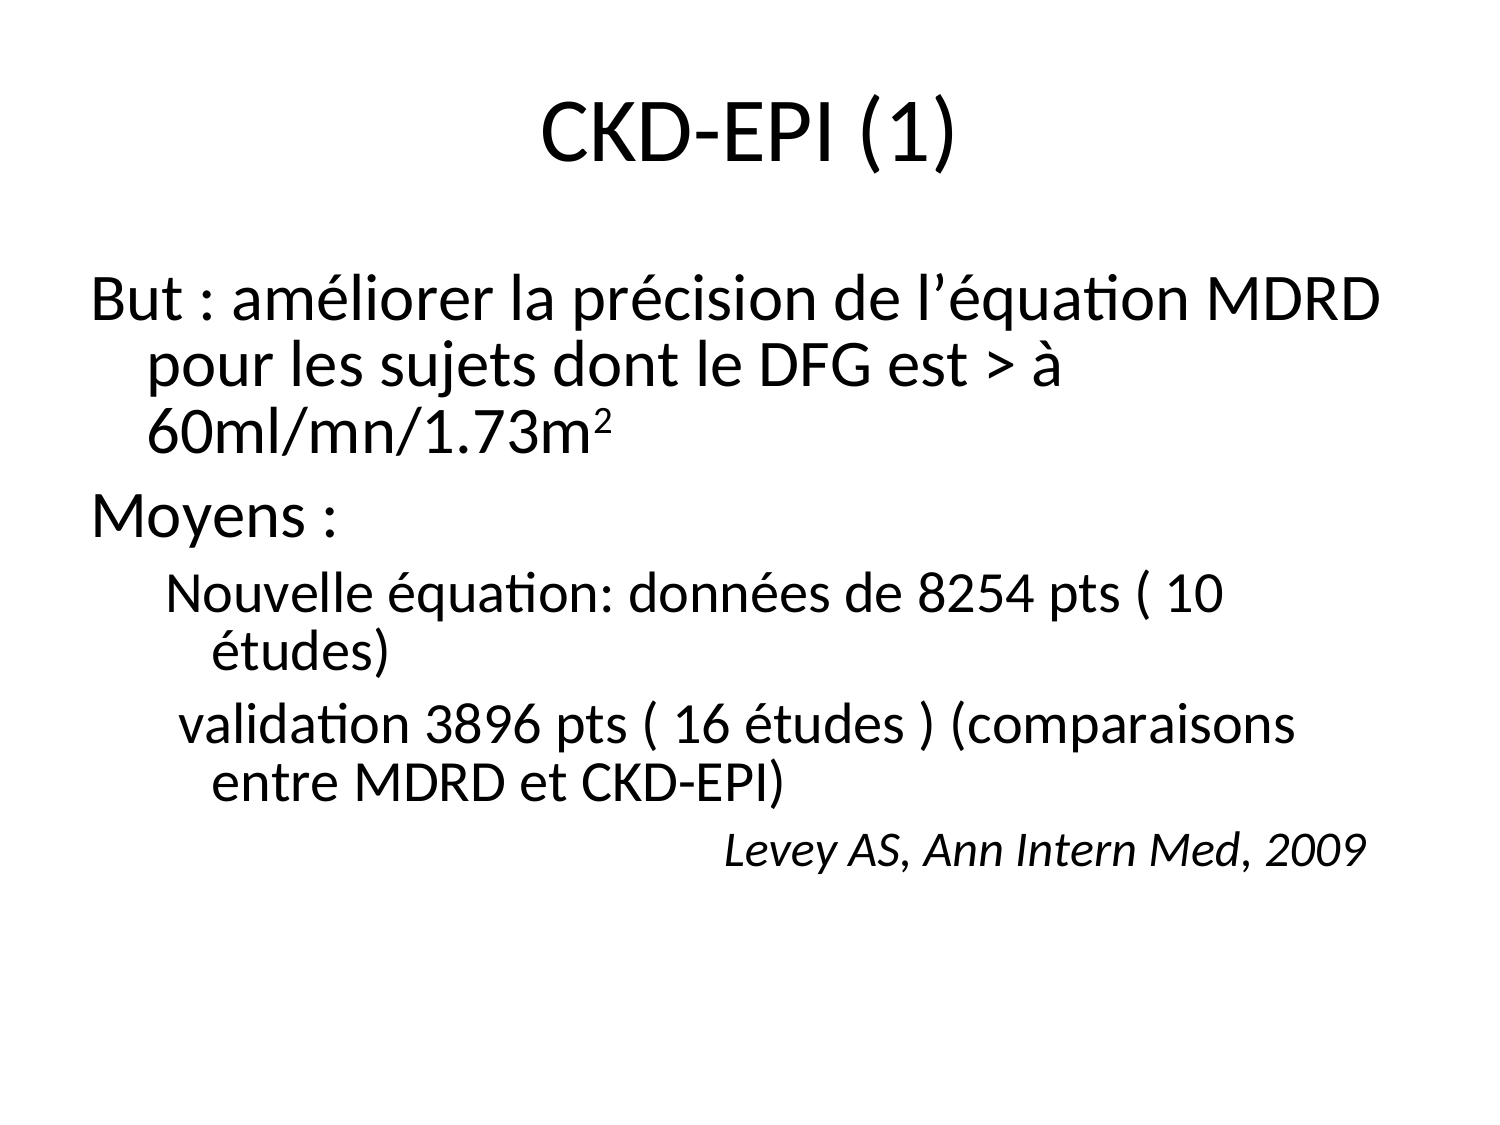

# CKD-EPI (1)
But : améliorer la précision de l’équation MDRD pour les sujets dont le DFG est > à 60ml/mn/1.73m2
Moyens :
Nouvelle équation: données de 8254 pts ( 10 études)
 validation 3896 pts ( 16 études ) (comparaisons entre MDRD et CKD-EPI)
 Levey AS, Ann Intern Med, 2009